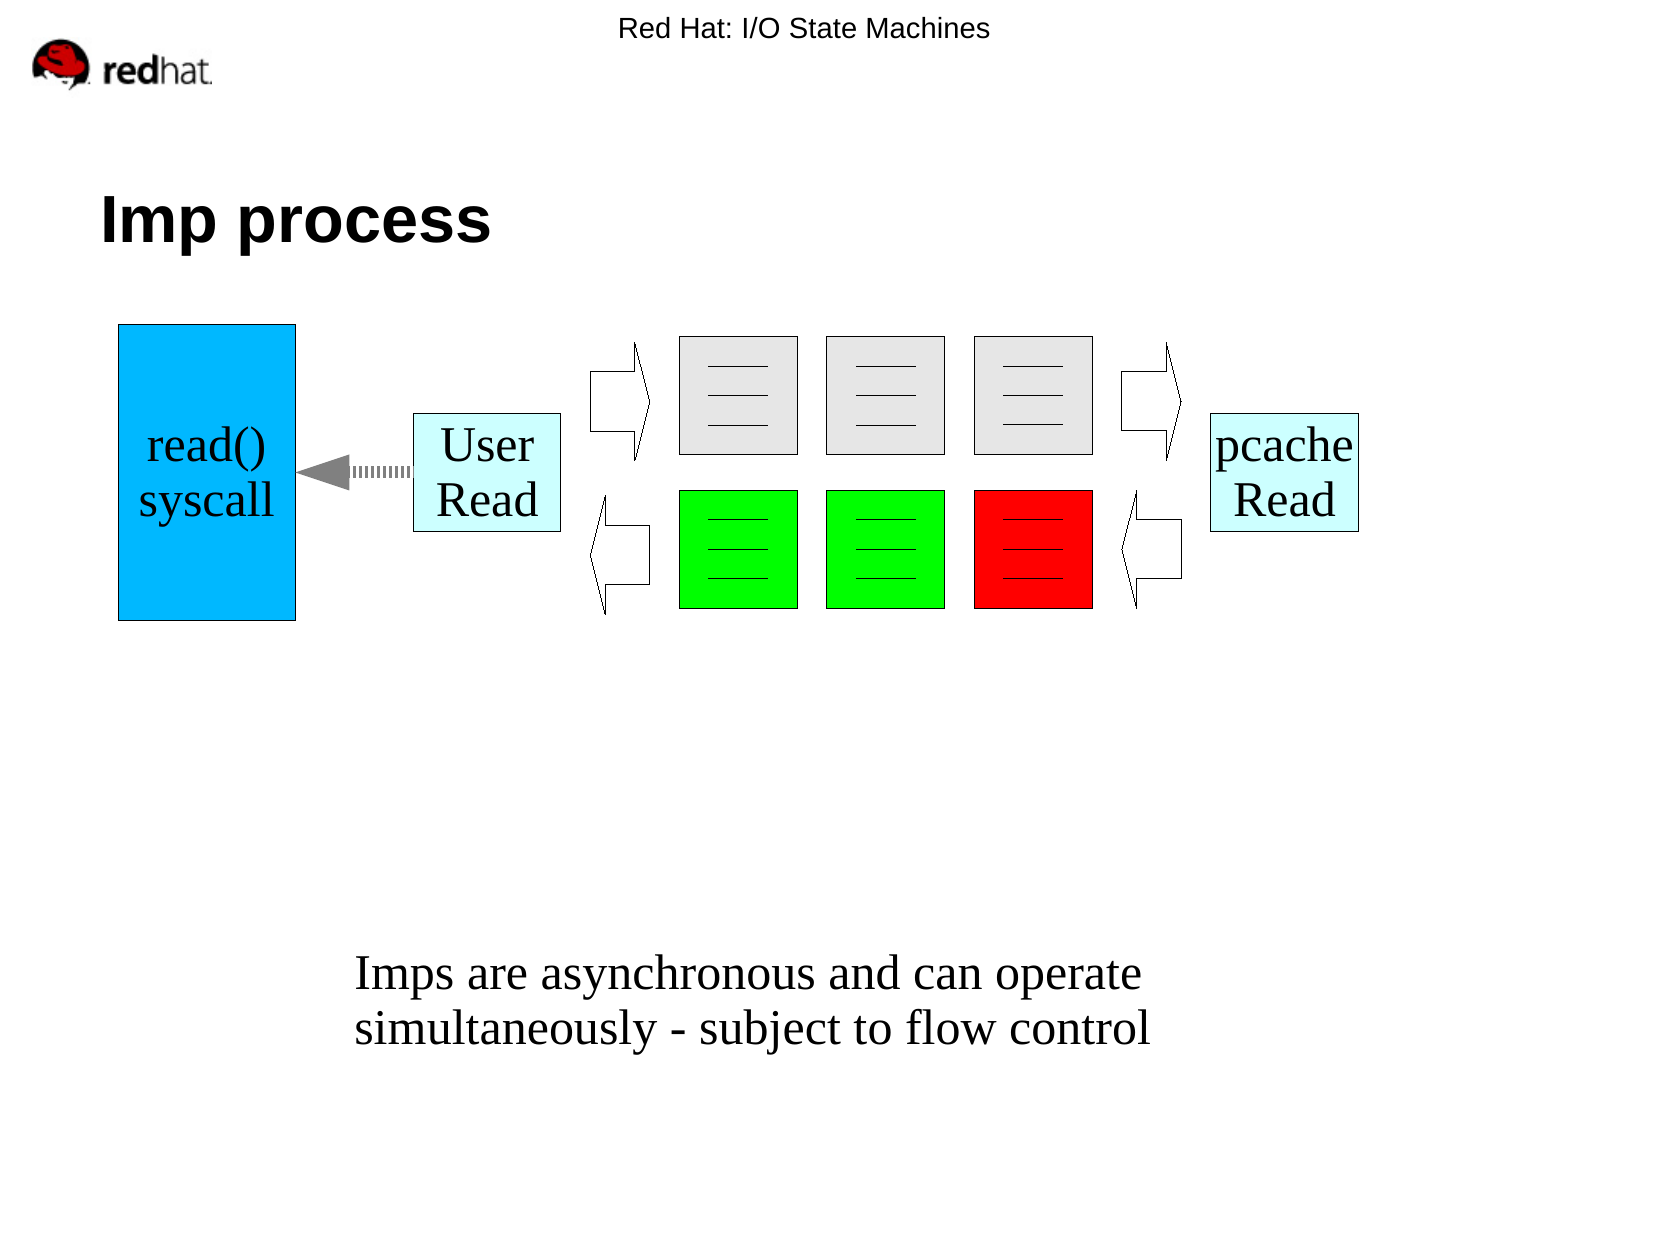

# Imp process
read()
syscall
User
Read
pcache
Read
Imps are asynchronous and can operate simultaneously - subject to flow control